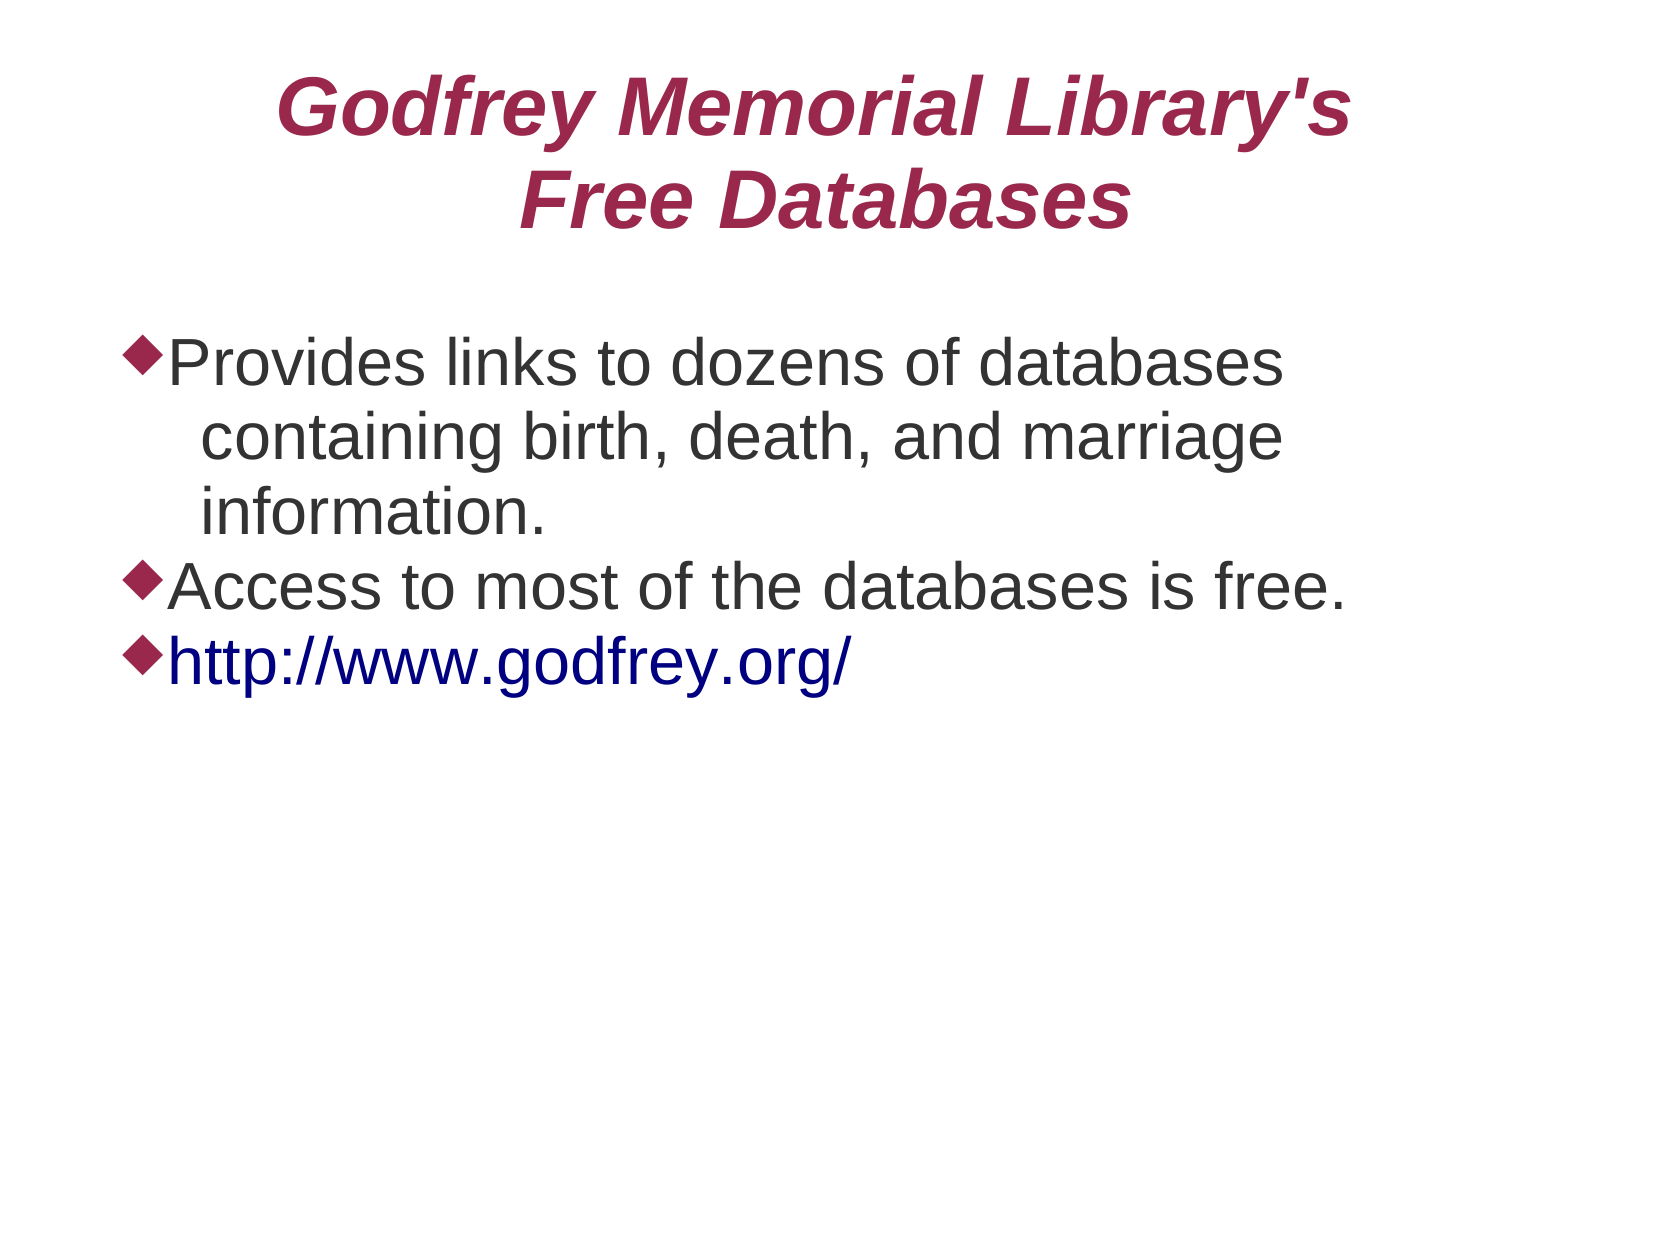

# Godfrey Memorial Library's Free Databases
Provides links to dozens of databases containing birth, death, and marriage information.
Access to most of the databases is free.
http://www.godfrey.org/